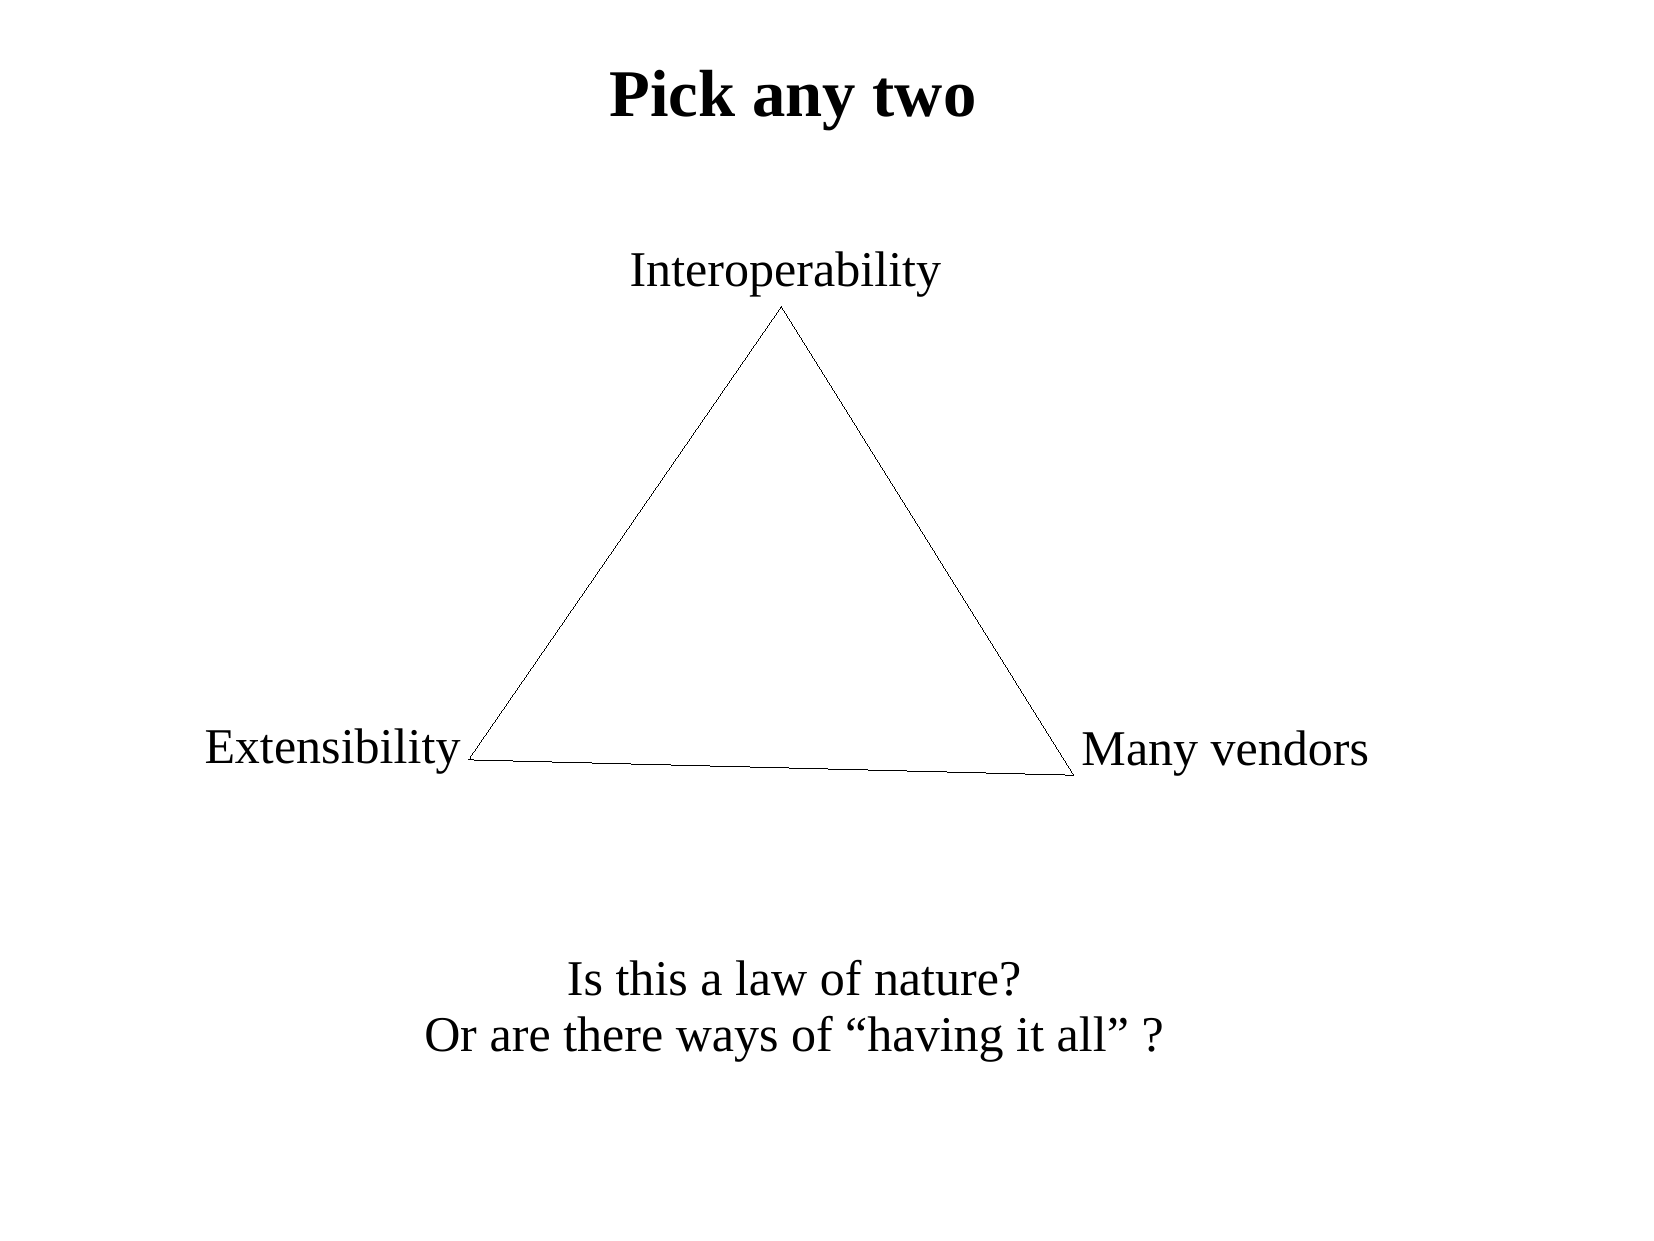

Pick any two
Interoperability
Extensibility
Many vendors
Is this a law of nature?
Or are there ways of “having it all” ?